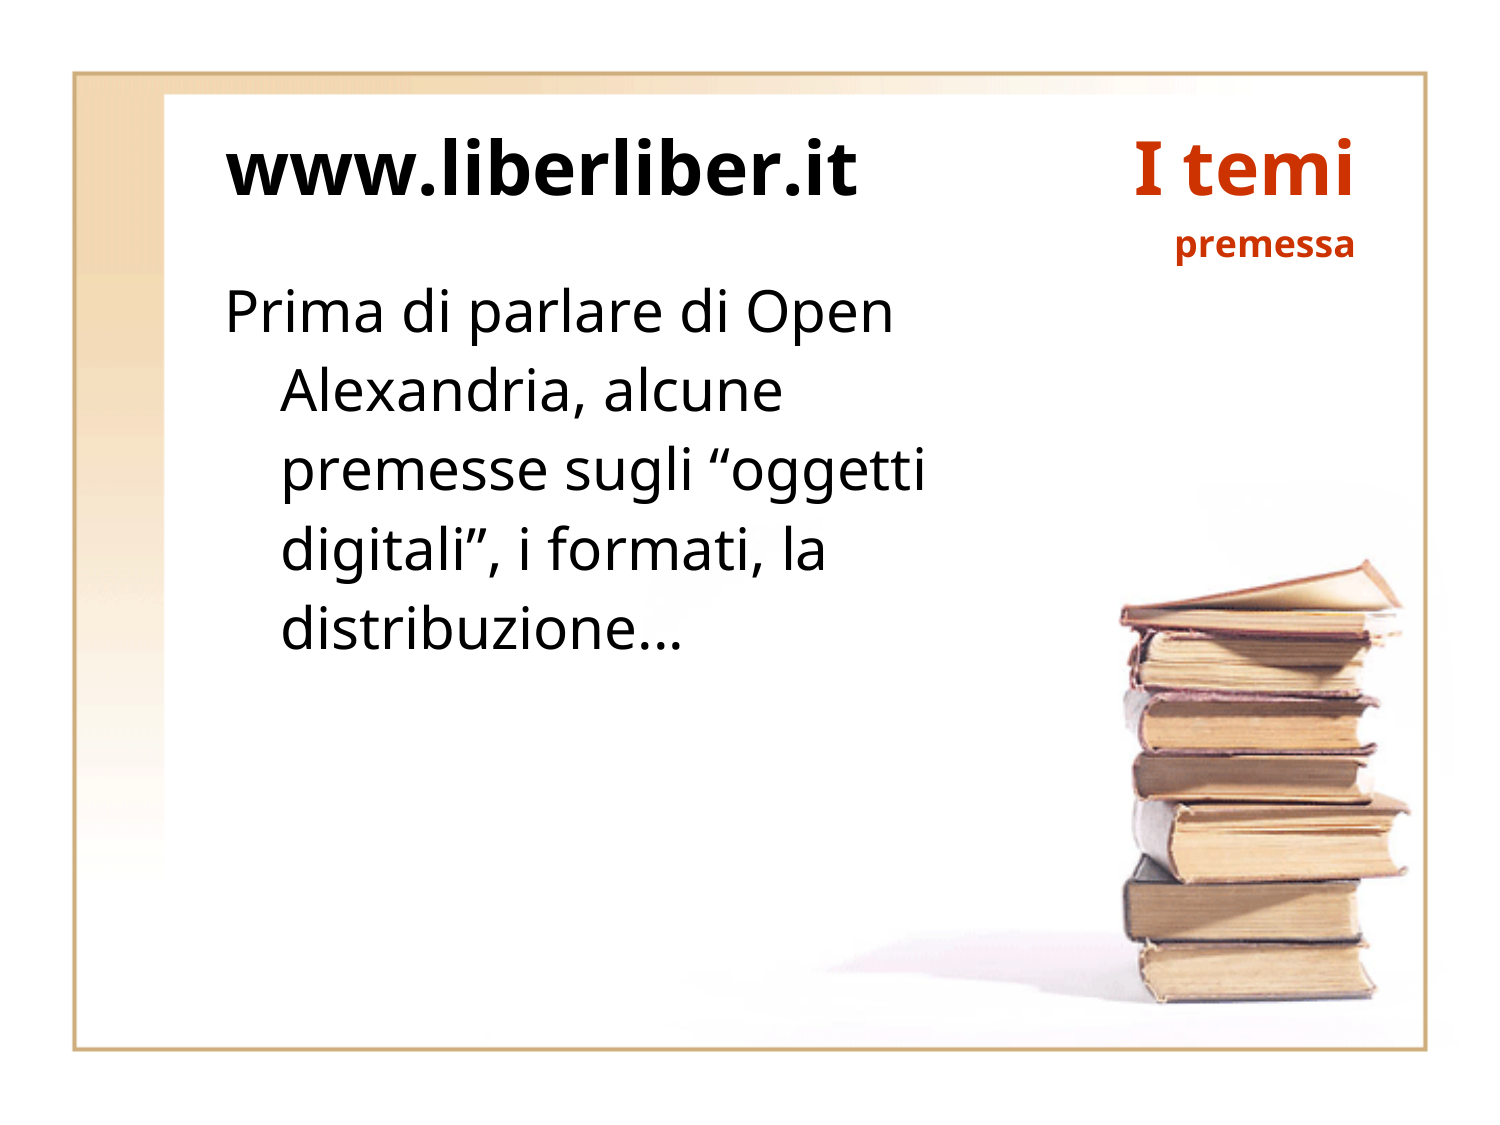

www.liberliber.it	I temi
premessa
# Prima di parlare di Open Alexandria, alcune premesse sugli “oggetti digitali”, i formati, la distribuzione...